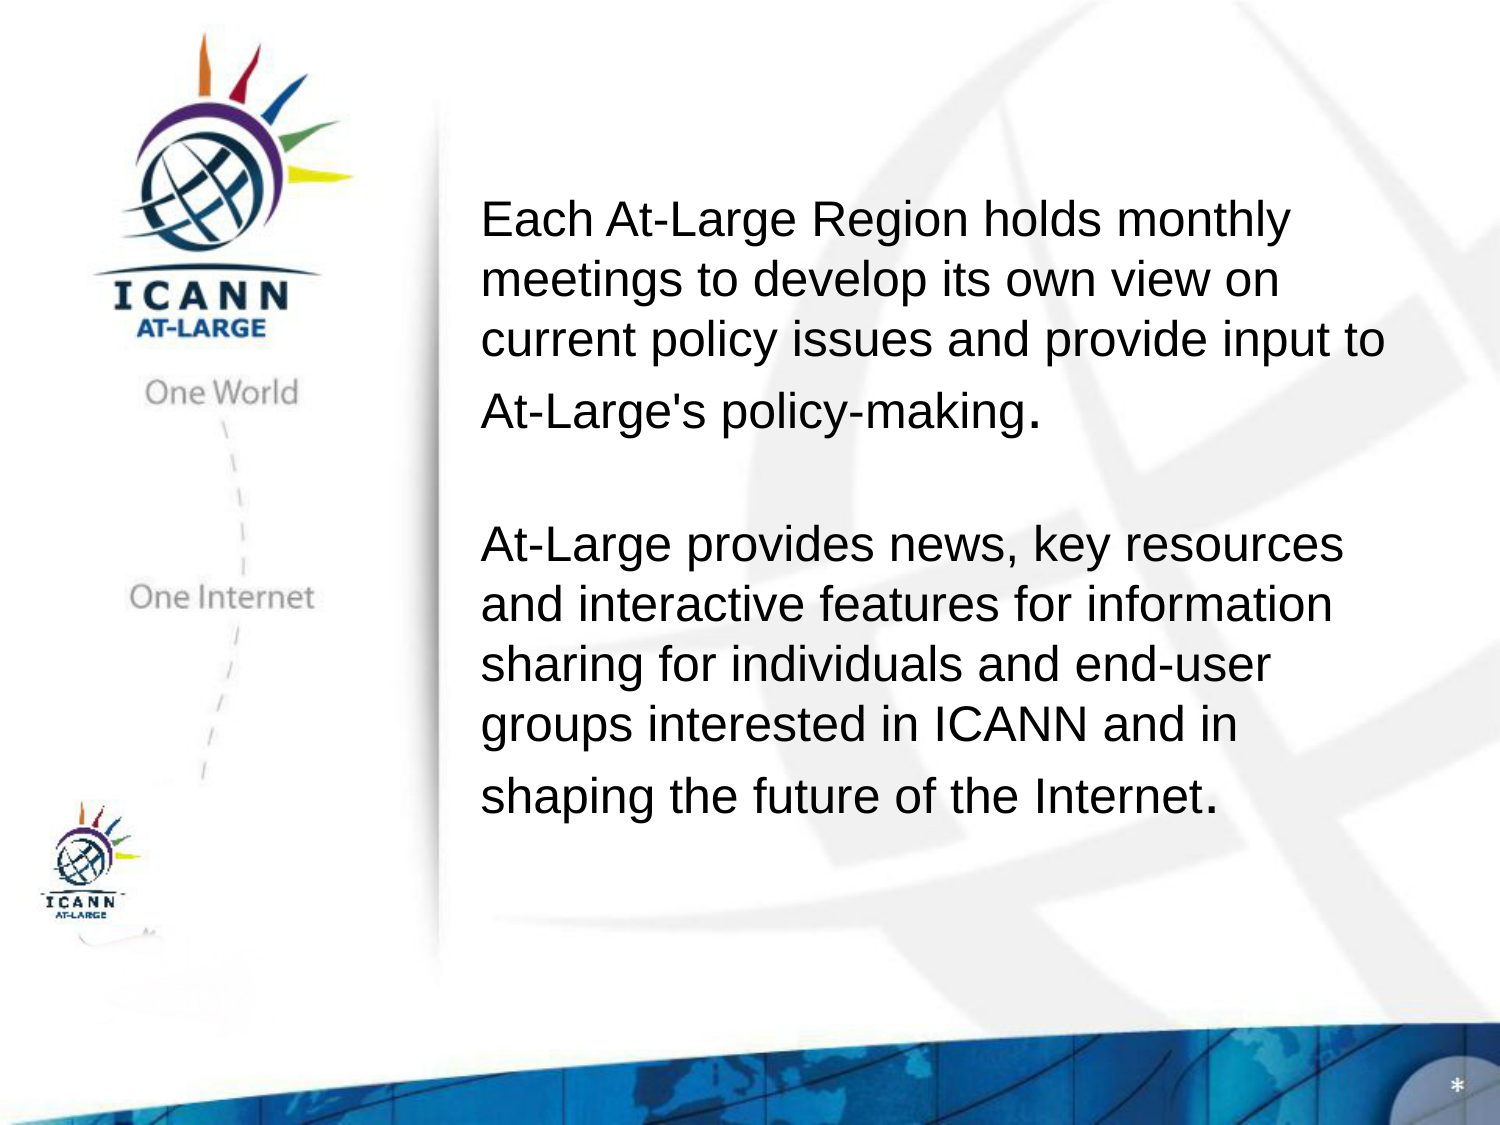

Each At-Large Region holds monthly meetings to develop its own view on current policy issues and provide input to At-Large's policy-making.
At-Large provides news, key resources and interactive features for information sharing for individuals and end-user groups interested in ICANN and in shaping the future of the Internet.
#